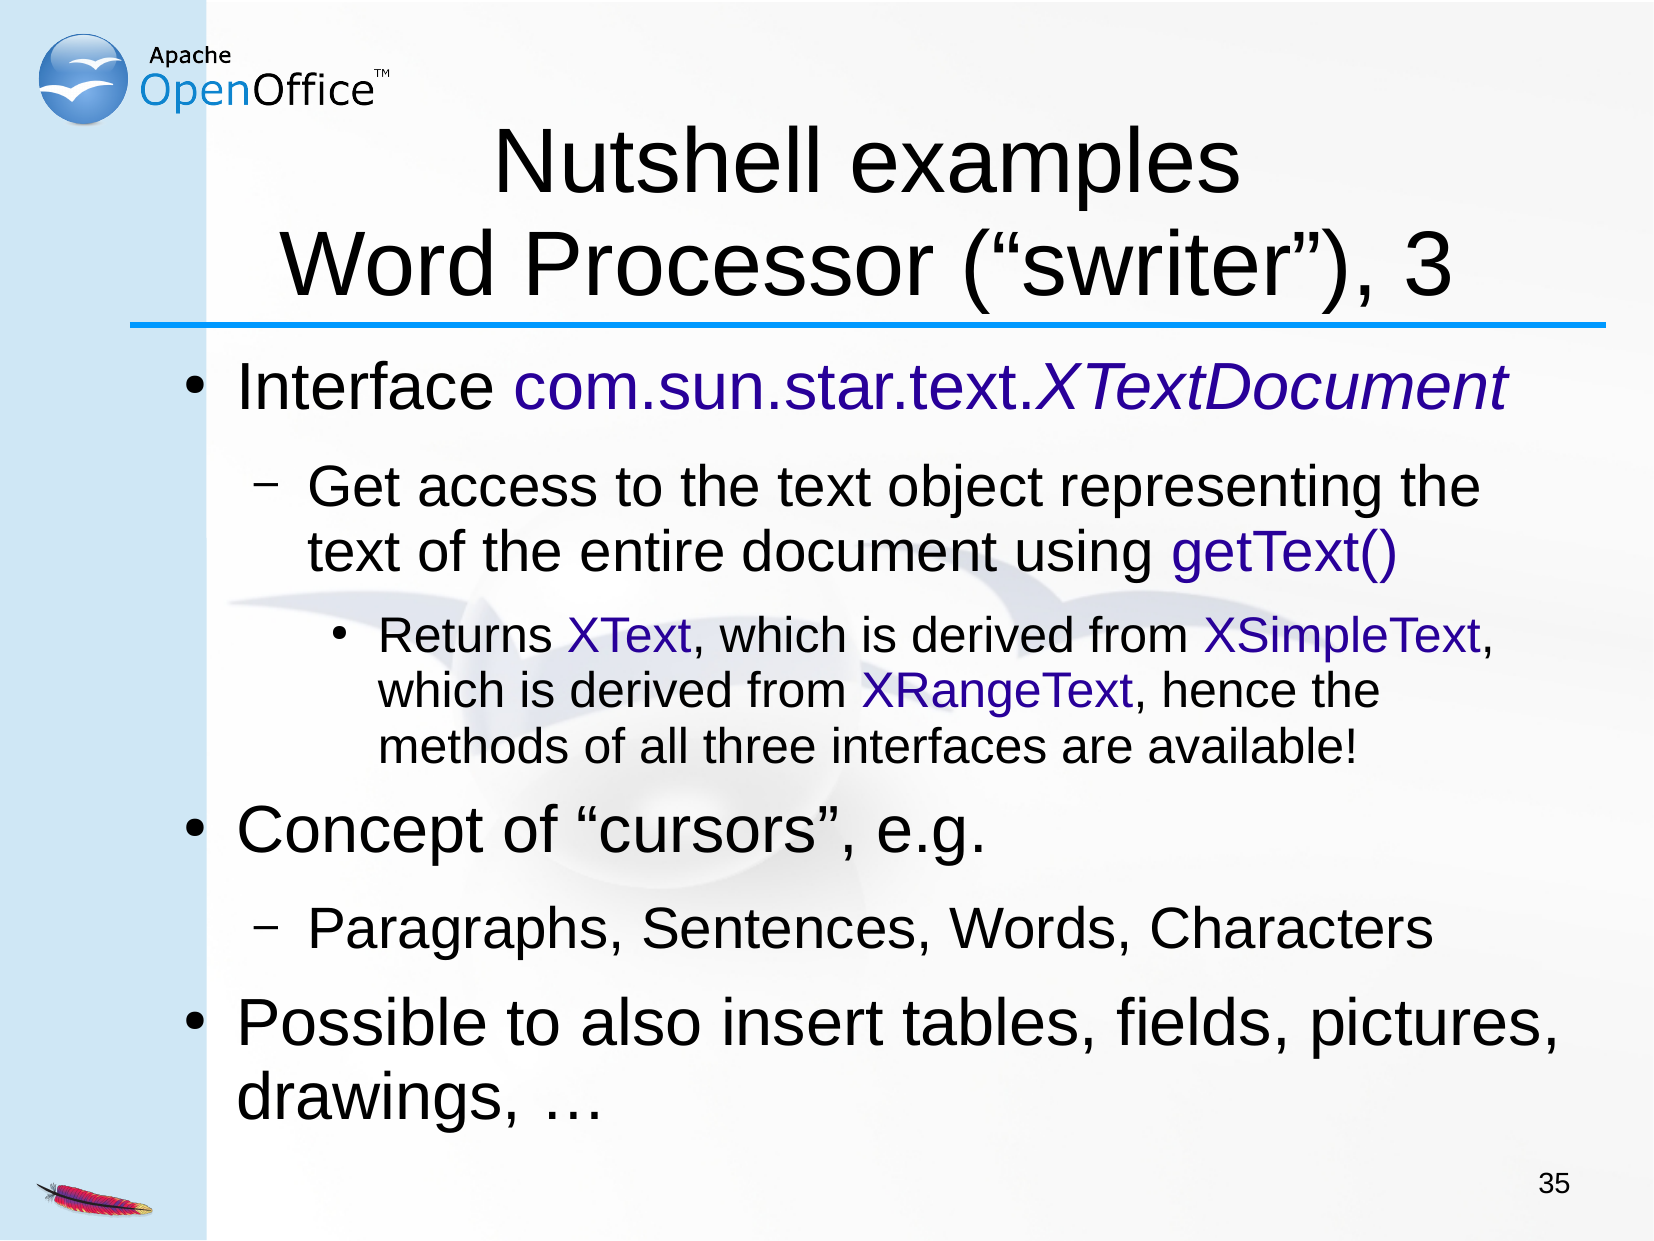

# Nutshell examples Word Processor (“swriter”), 3
Interface com.sun.star.text.XTextDocument
Get access to the text object representing the text of the entire document using getText()
Returns XText, which is derived from XSimpleText, which is derived from XRangeText, hence the methods of all three interfaces are available!
Concept of “cursors”, e.g.
Paragraphs, Sentences, Words, Characters
Possible to also insert tables, fields, pictures, drawings, …
35